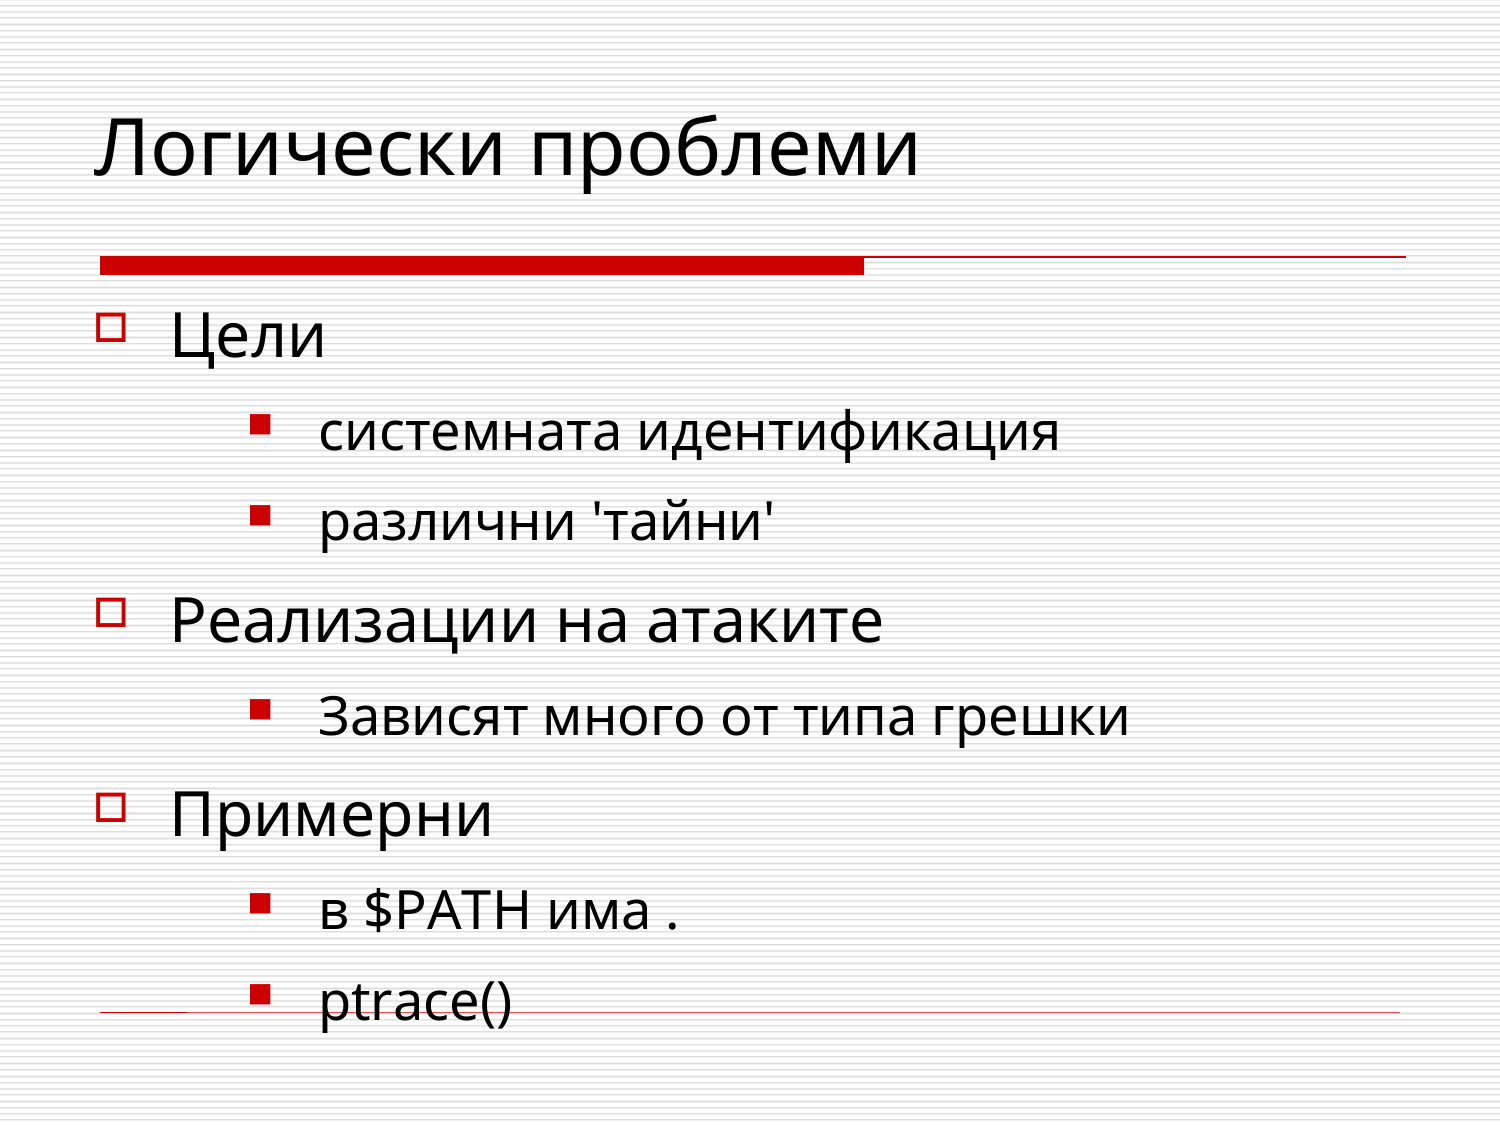

# Логически проблеми
Цели
системната идентификация
различни 'тайни'
Реализации на атаките
Зависят много от типа грешки
Примерни
в $PATH има .
ptrace()